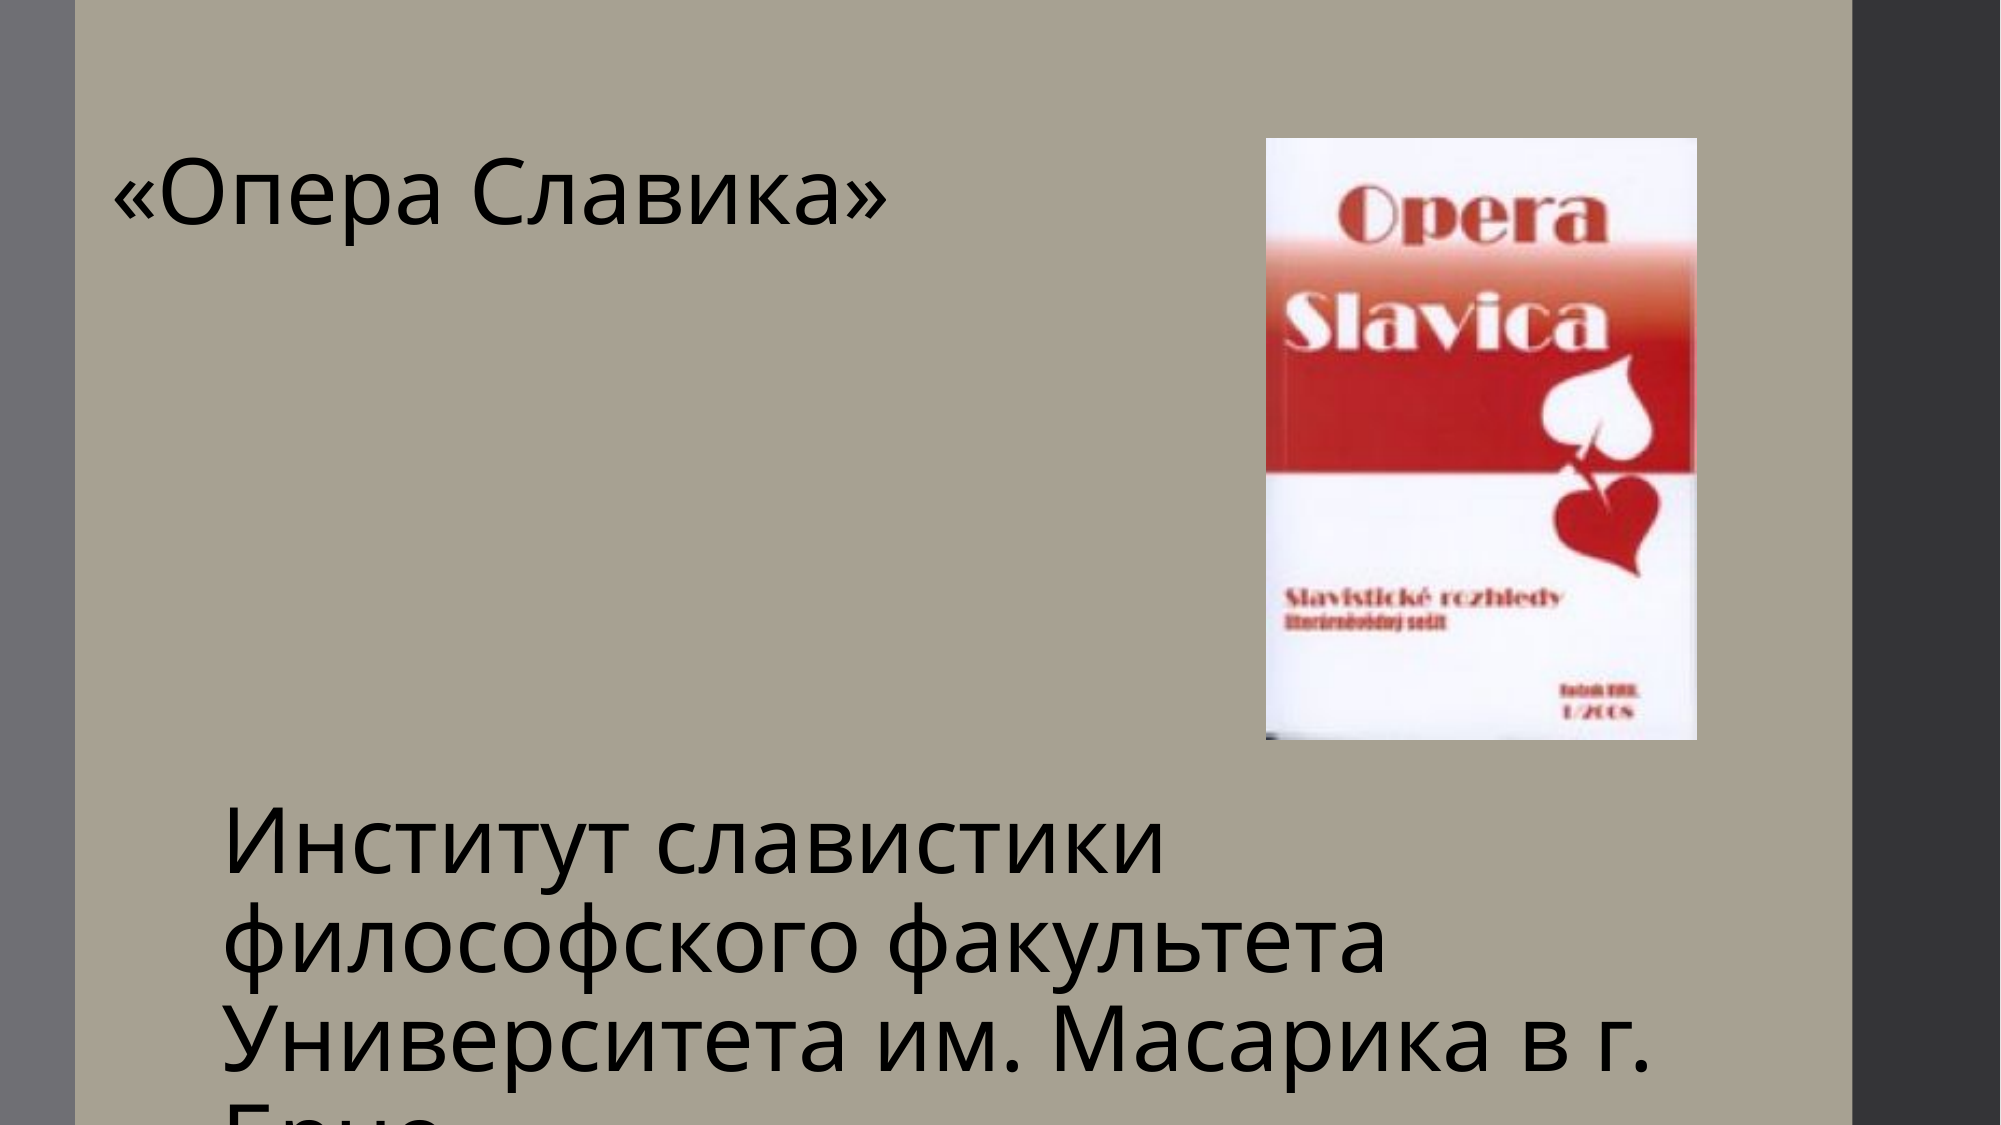

# «Опера Славика»
Институт славистики философского факультета Университета им. Масарика в г. Брно